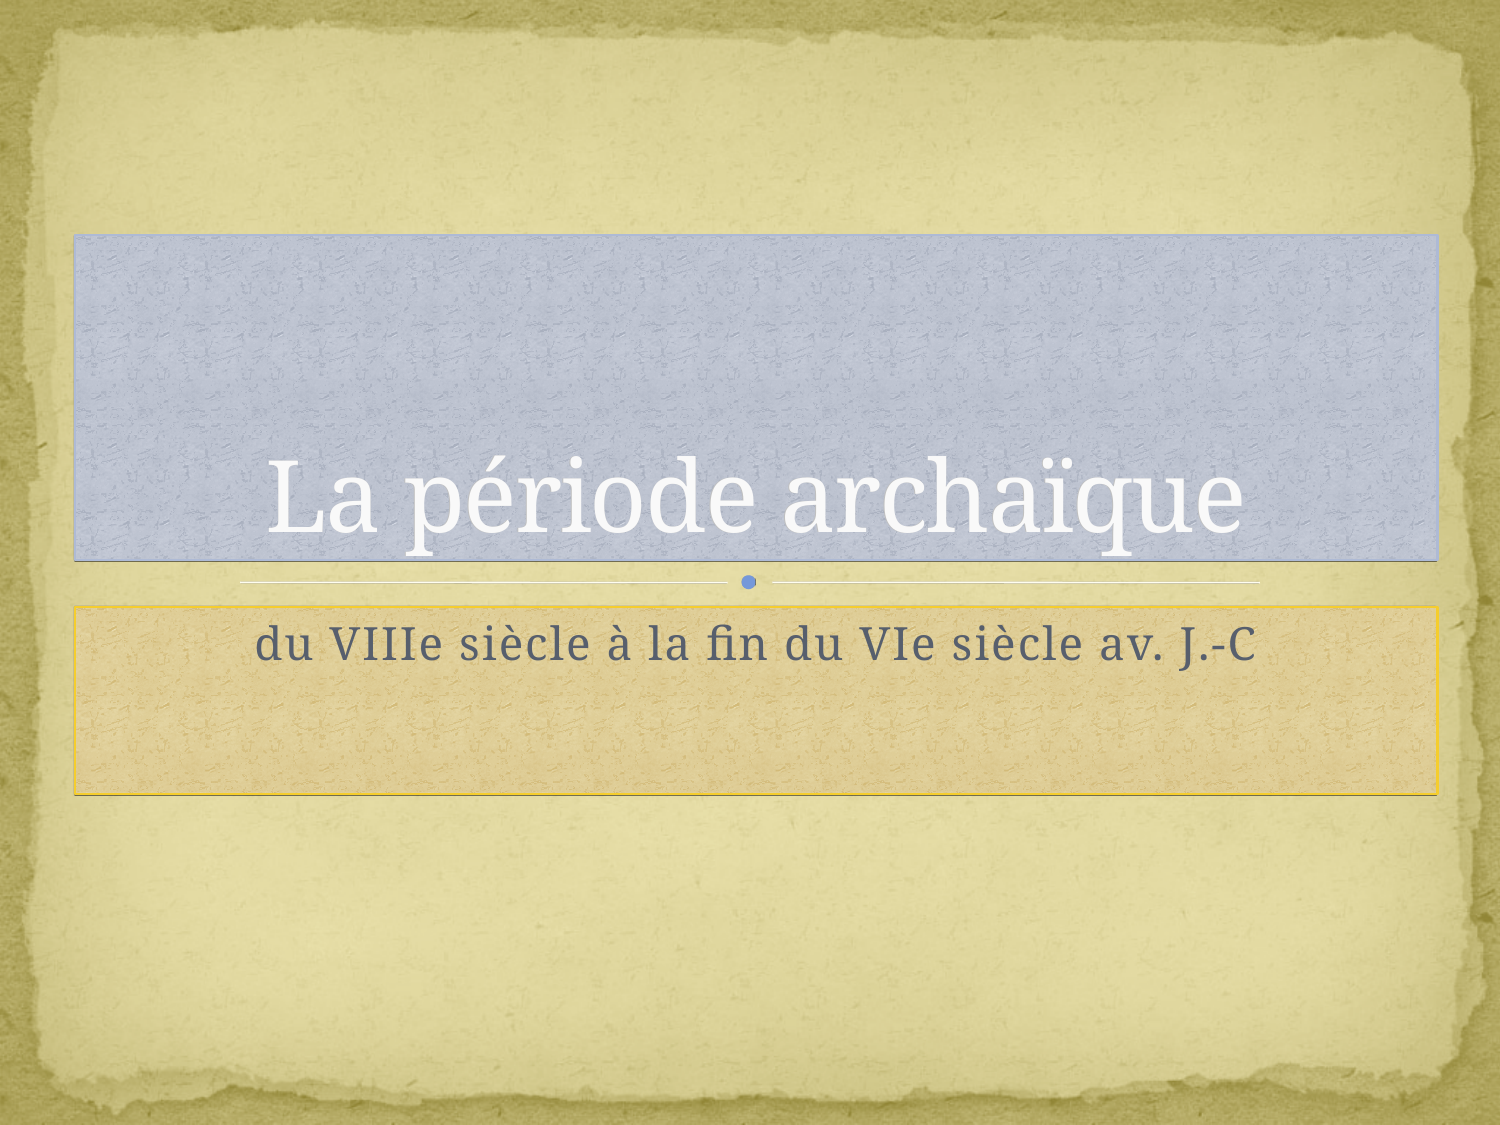

La période archaïque
# du VIIIe siècle à la fin du VIe siècle av. J.-C